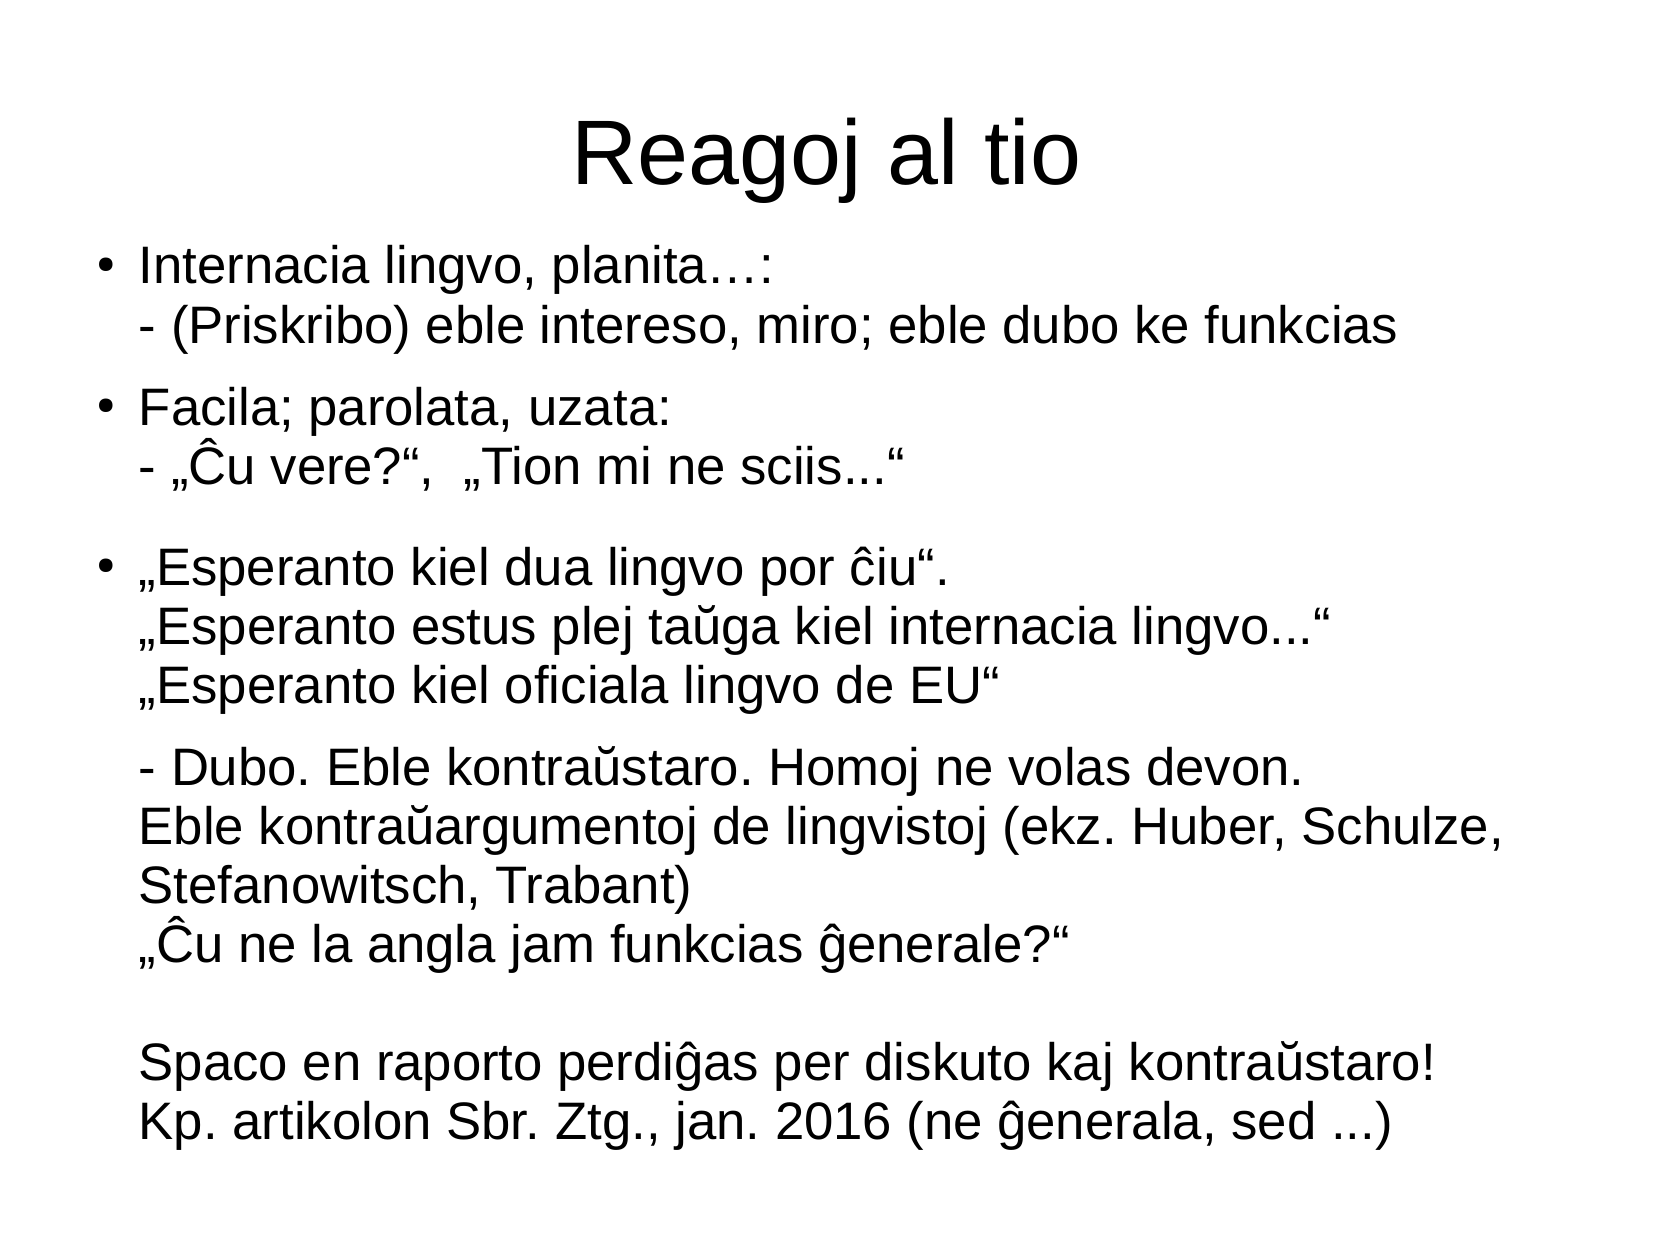

# Reagoj al tio
Internacia lingvo, planita…:
- (Priskribo) eble intereso, miro; eble dubo ke funkcias
Facila; parolata, uzata:
- „Ĉu vere?“, „Tion mi ne sciis...“
„Esperanto kiel dua lingvo por ĉiu“.
„Esperanto estus plej taŭga kiel internacia lingvo...“
„Esperanto kiel oficiala lingvo de EU“
- Dubo. Eble kontraŭstaro. Homoj ne volas devon.
Eble kontraŭargumentoj de lingvistoj (ekz. Huber, Schulze, Stefanowitsch, Trabant)
„Ĉu ne la angla jam funkcias ĝenerale?“
Spaco en raporto perdiĝas per diskuto kaj kontraŭstaro!
Kp. artikolon Sbr. Ztg., jan. 2016 (ne ĝenerala, sed ...)